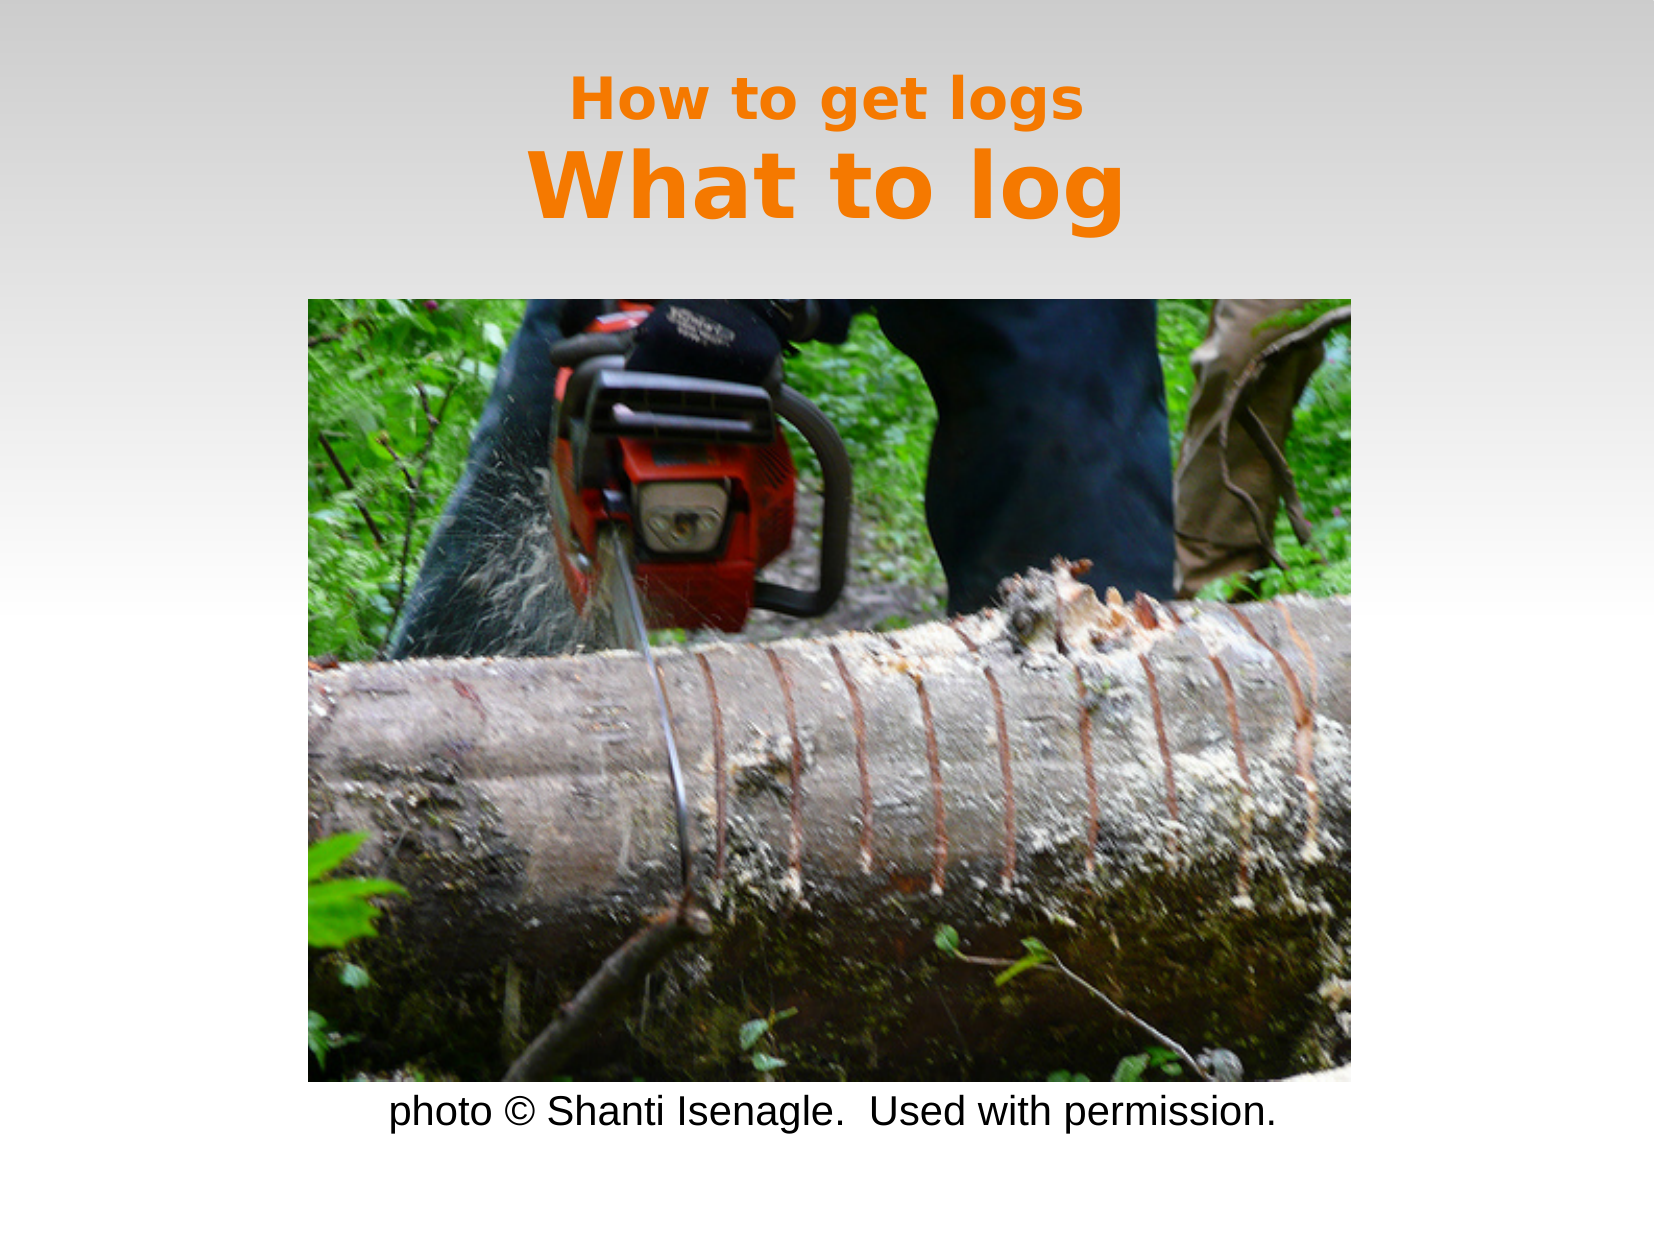

# How to get logs What to log
photo © Shanti Isenagle. Used with permission.